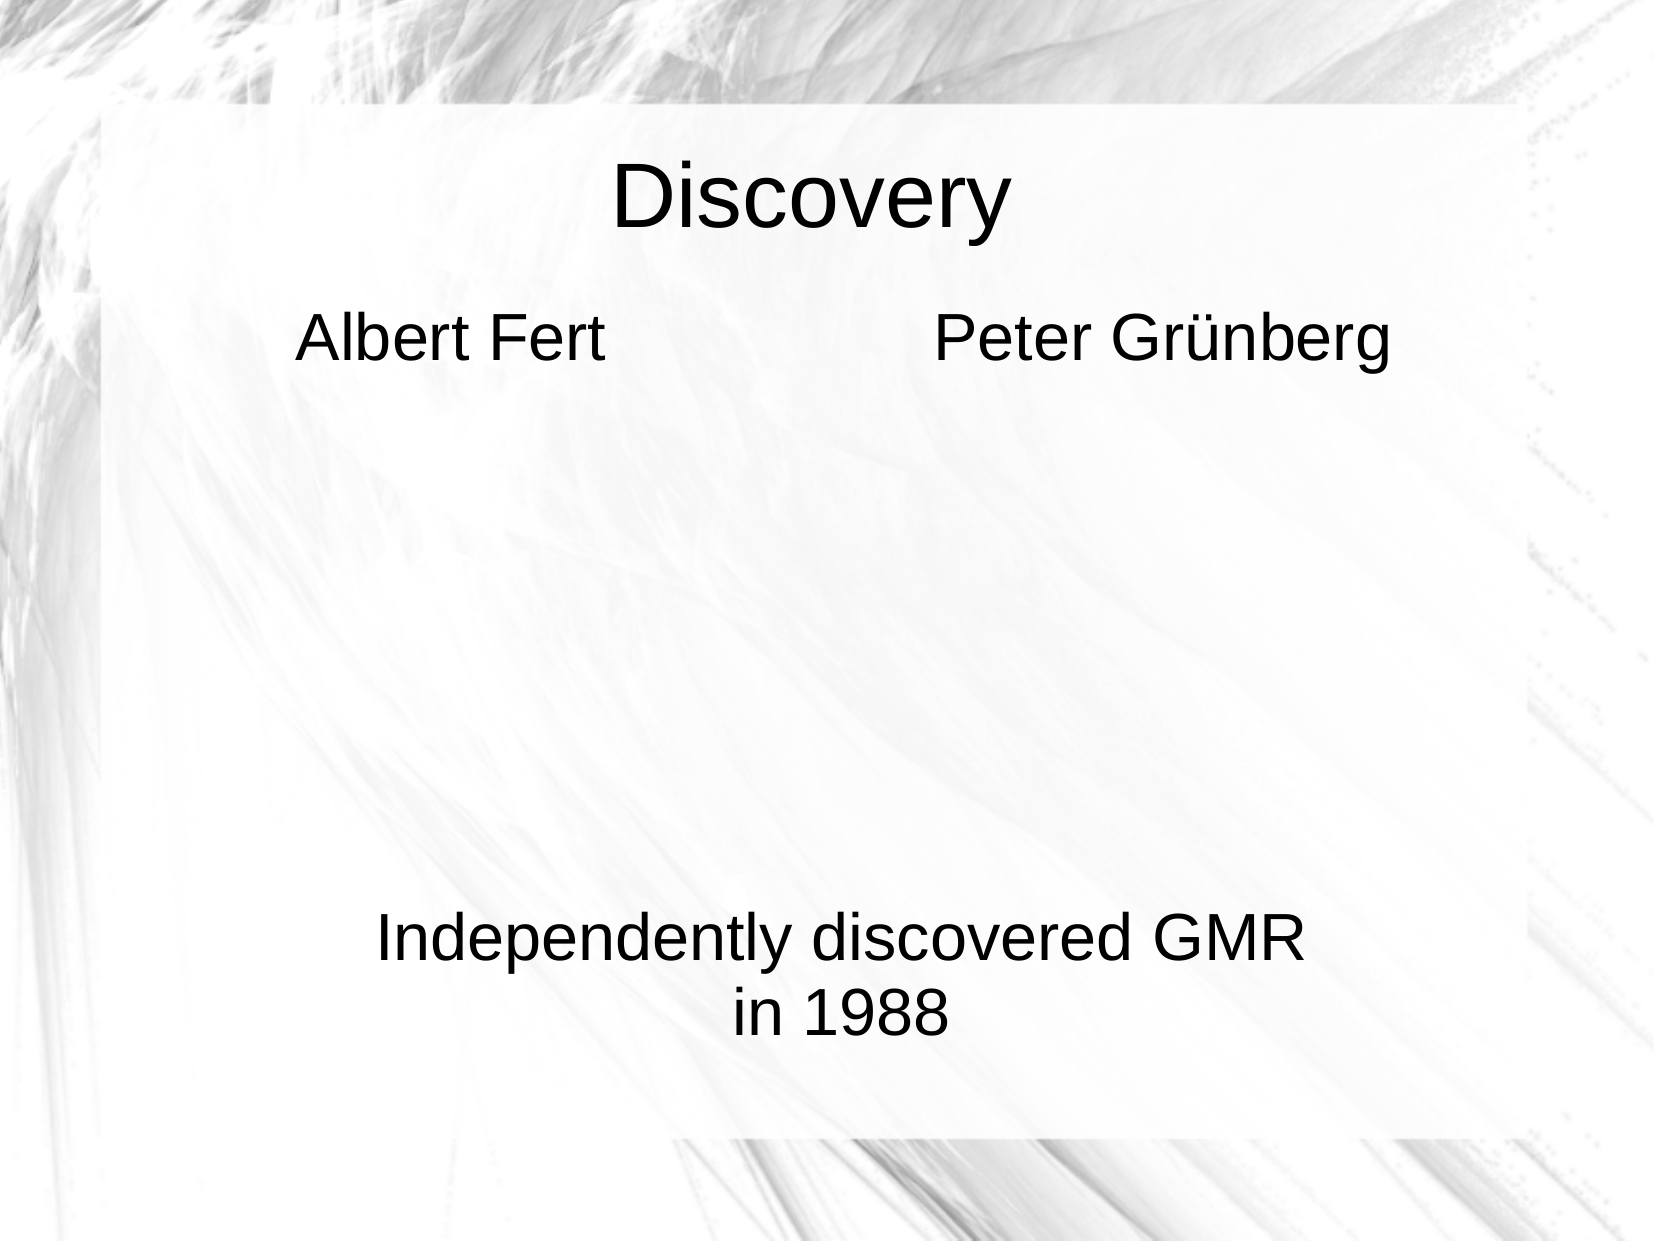

# Discovery
Albert Fert
Peter Grünberg
Independently discovered GMR in 1988